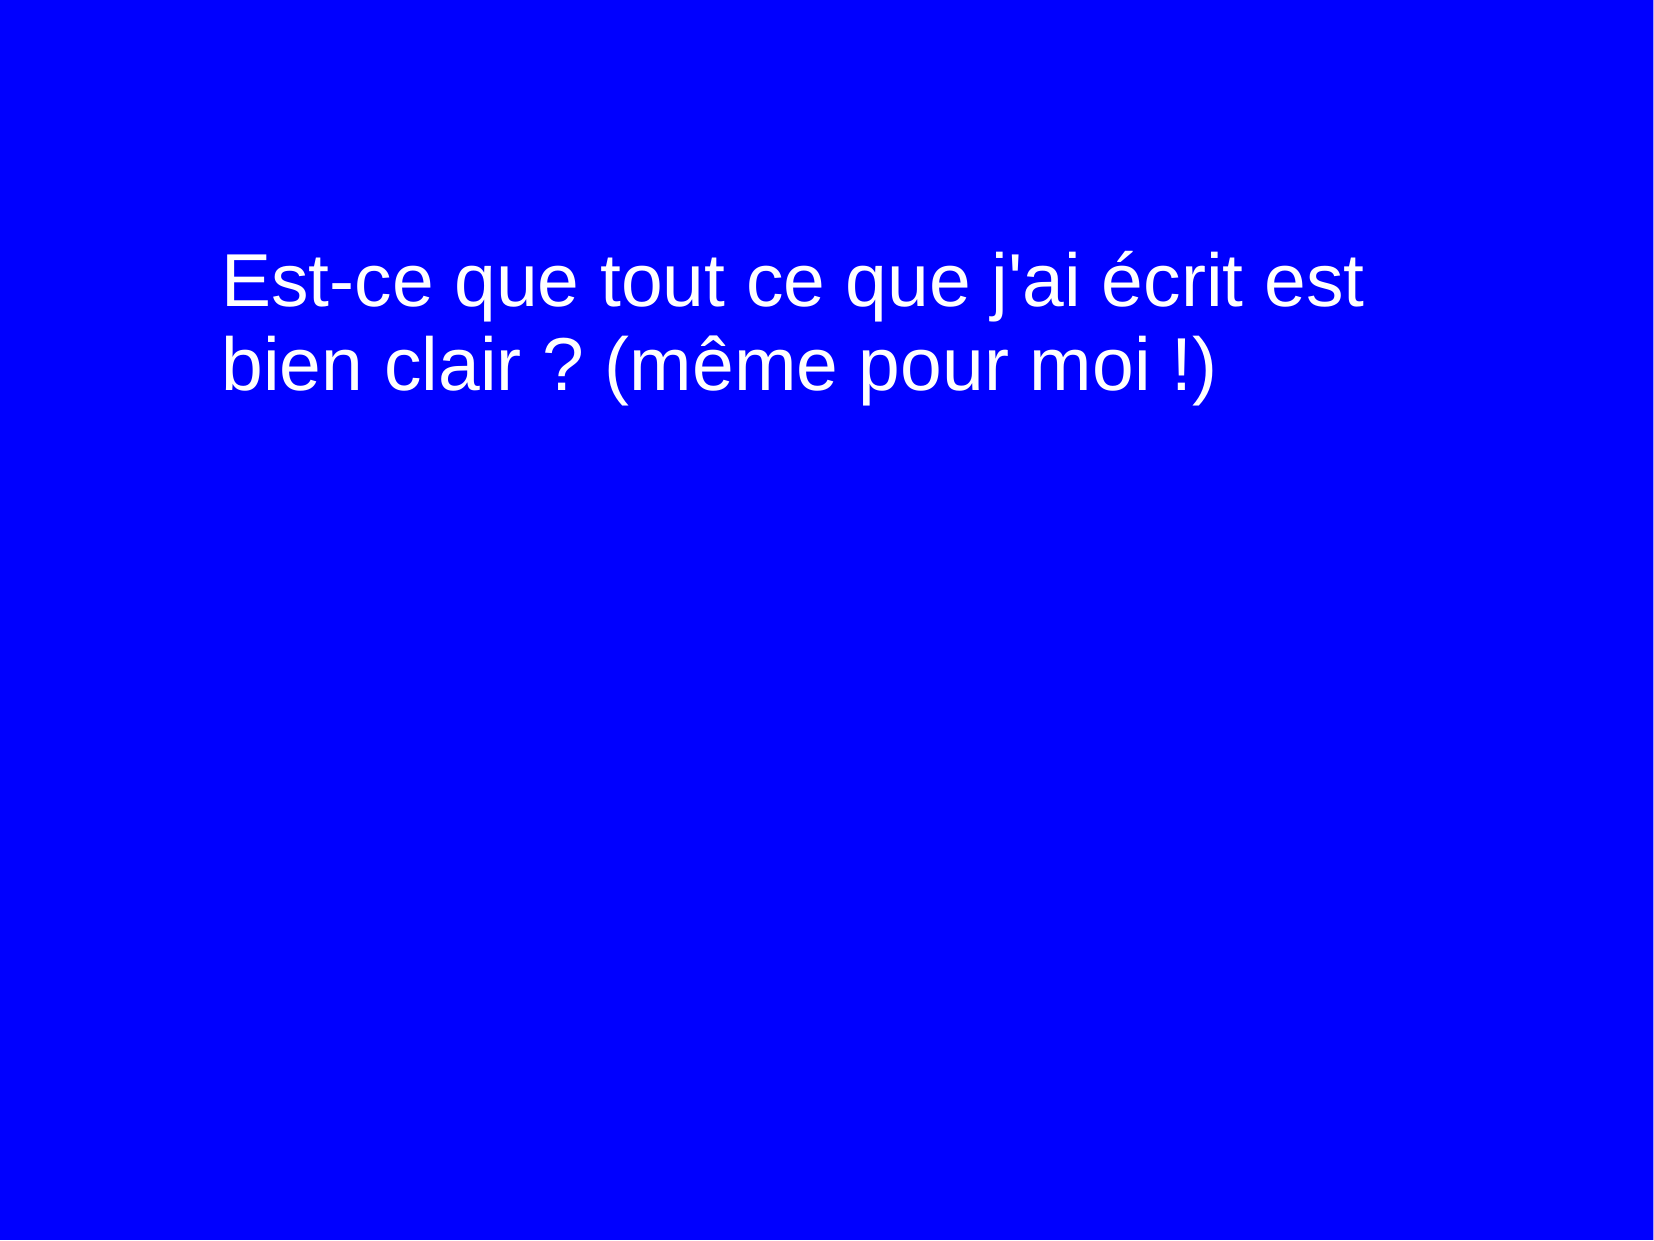

Est-ce que tout ce que j'ai écrit est bien clair ? (même pour moi !)